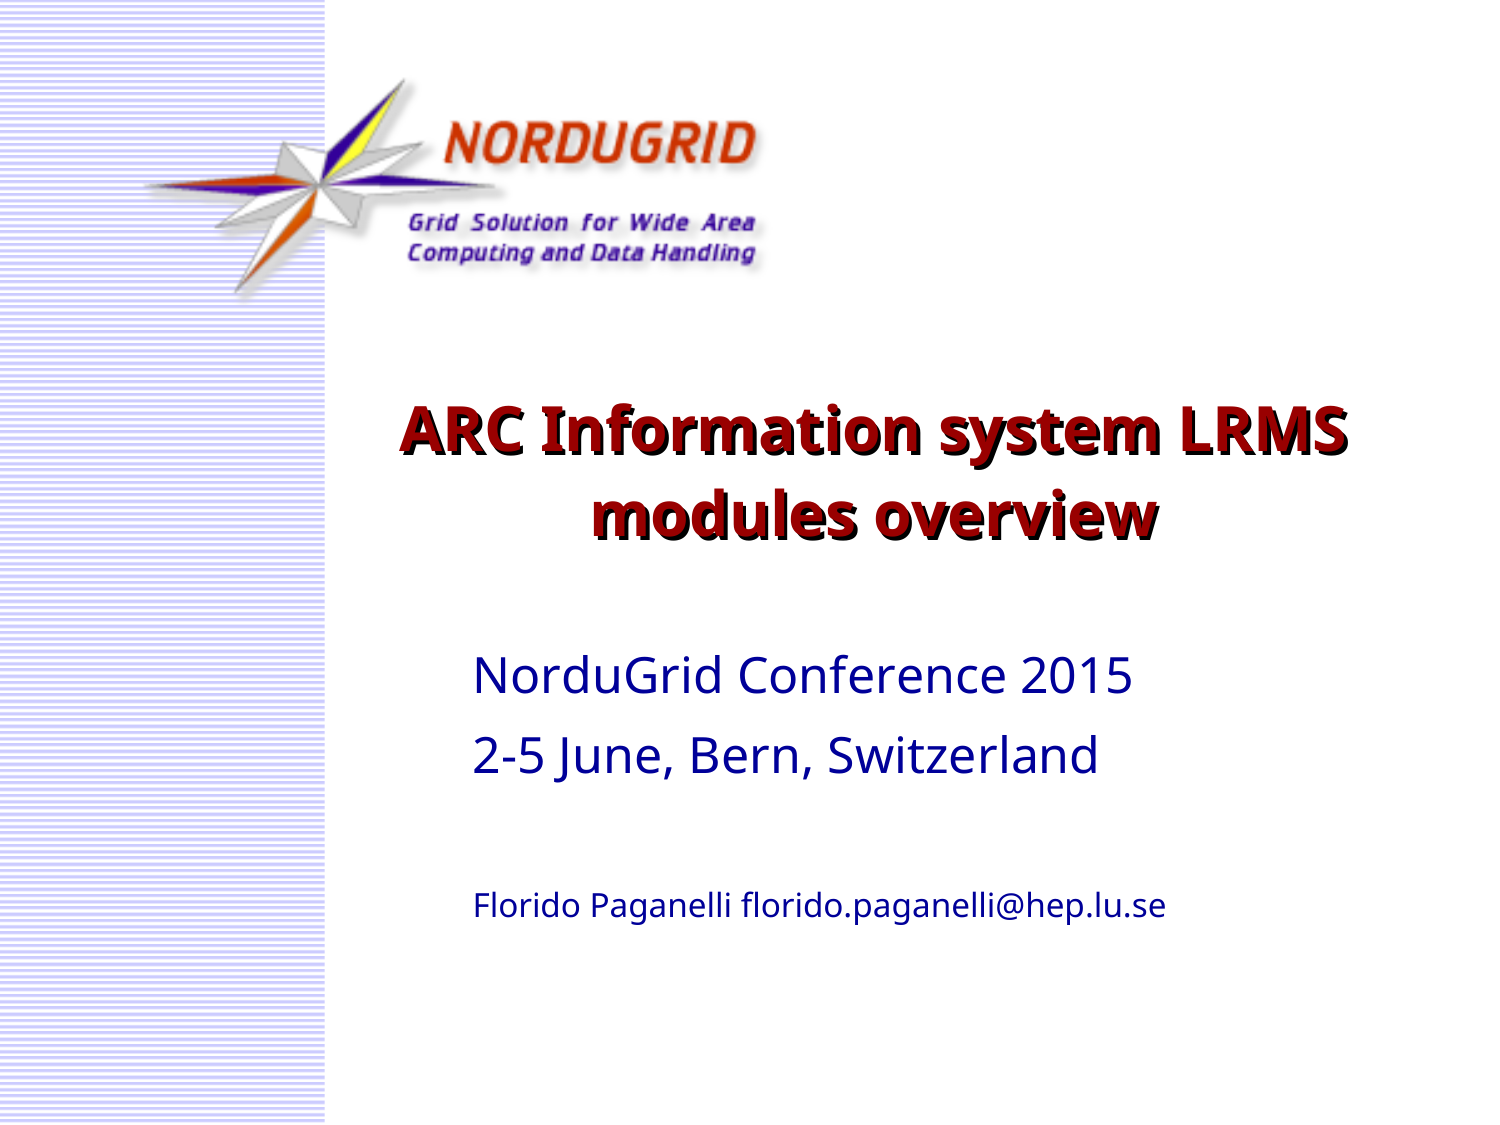

# ARC Information system LRMS modules overview
NorduGrid Conference 2015
2-5 June, Bern, Switzerland
Florido Paganelli florido.paganelli@hep.lu.se